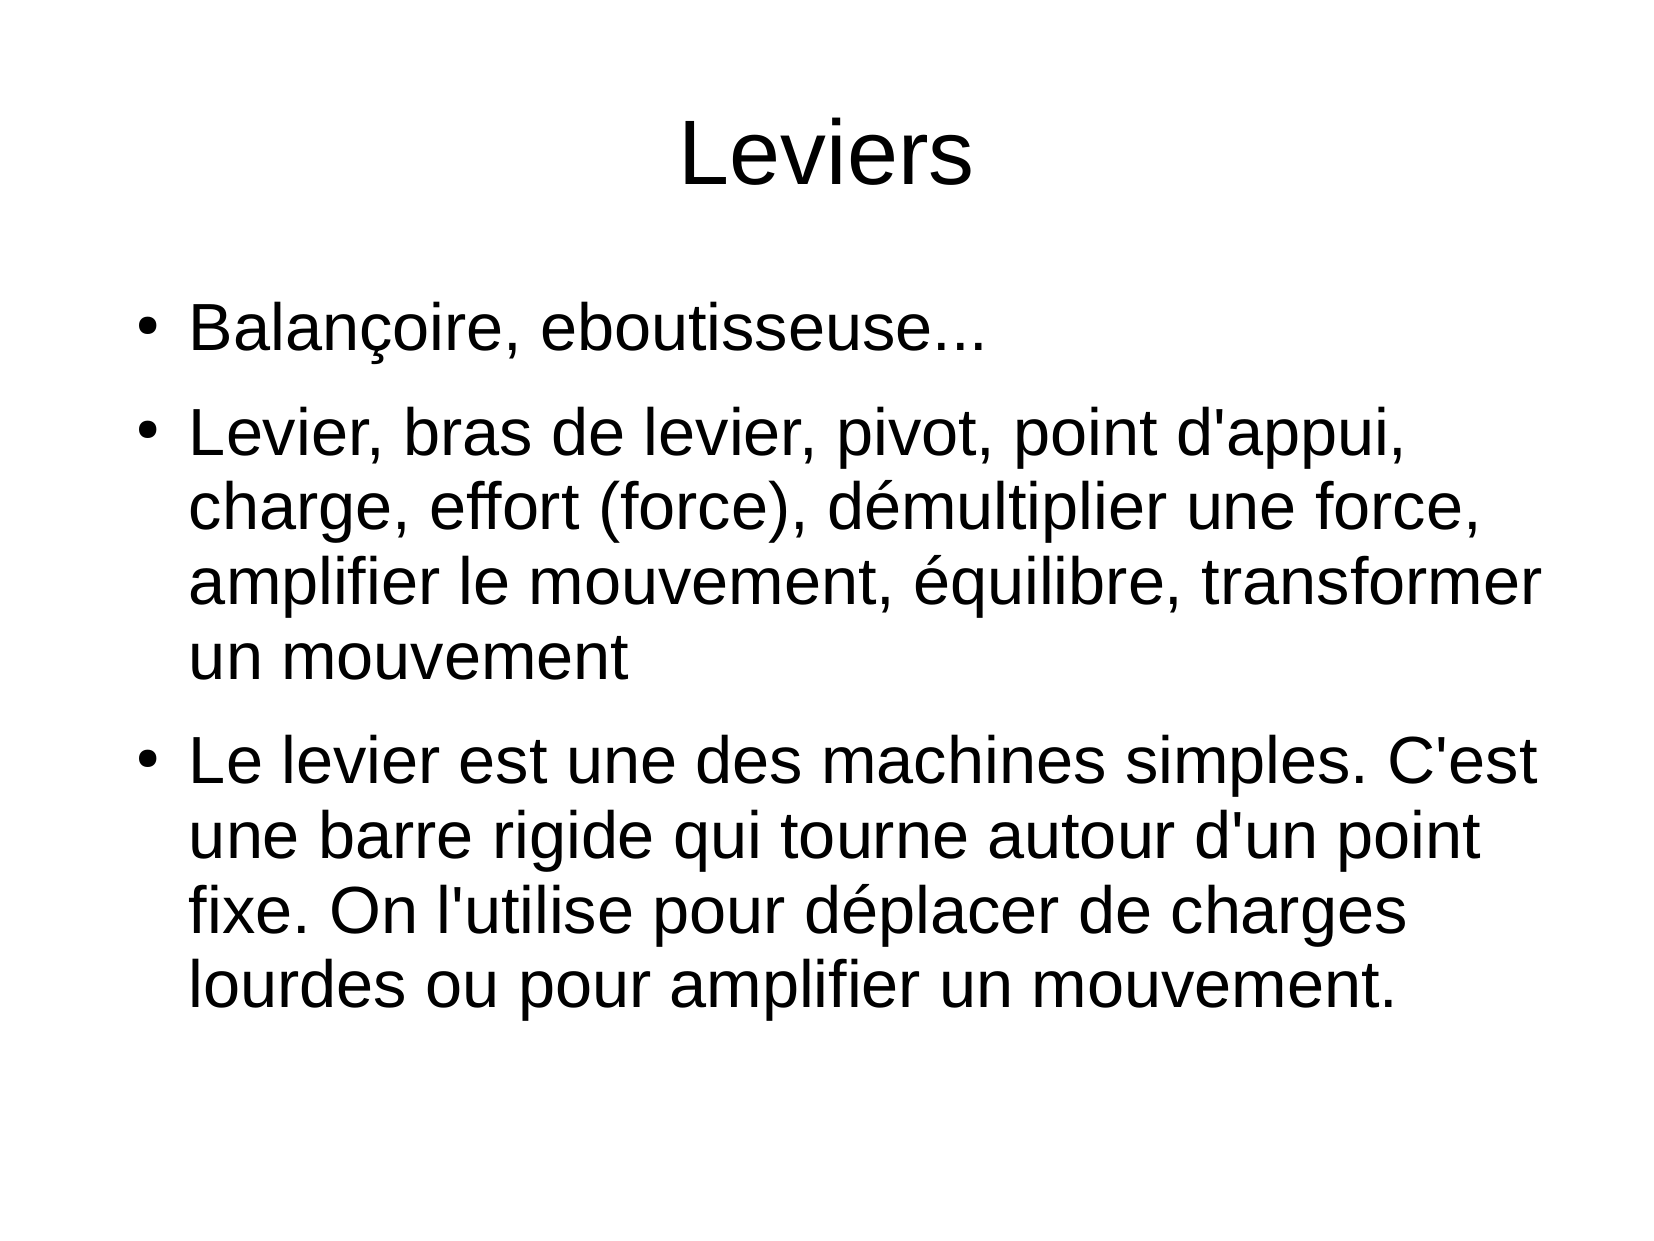

# Leviers
Balançoire, eboutisseuse...
Levier, bras de levier, pivot, point d'appui, charge, effort (force), démultiplier une force, amplifier le mouvement, équilibre, transformer un mouvement
Le levier est une des machines simples. C'est une barre rigide qui tourne autour d'un point fixe. On l'utilise pour déplacer de charges lourdes ou pour amplifier un mouvement.